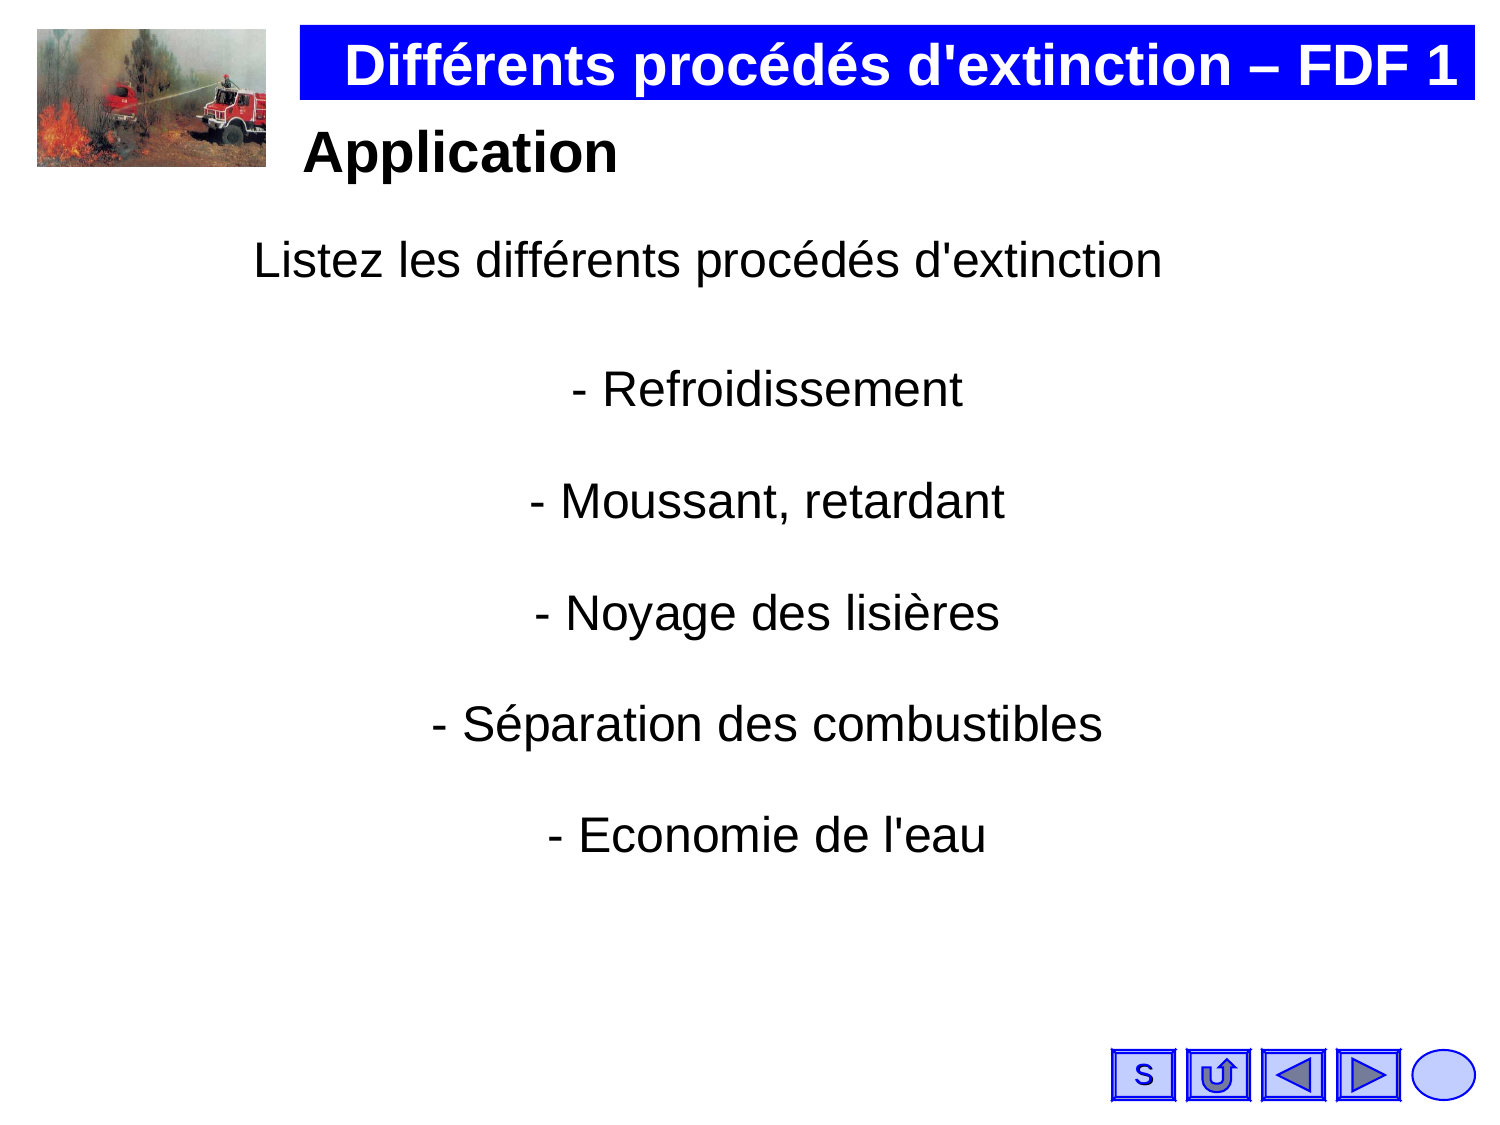

Différents procédés d'extinction – FDF 1
Application
Listez les différents procédés d'extinction
- Refroidissement
- Moussant, retardant
- Noyage des lisières
- Séparation des combustibles
- Economie de l'eau